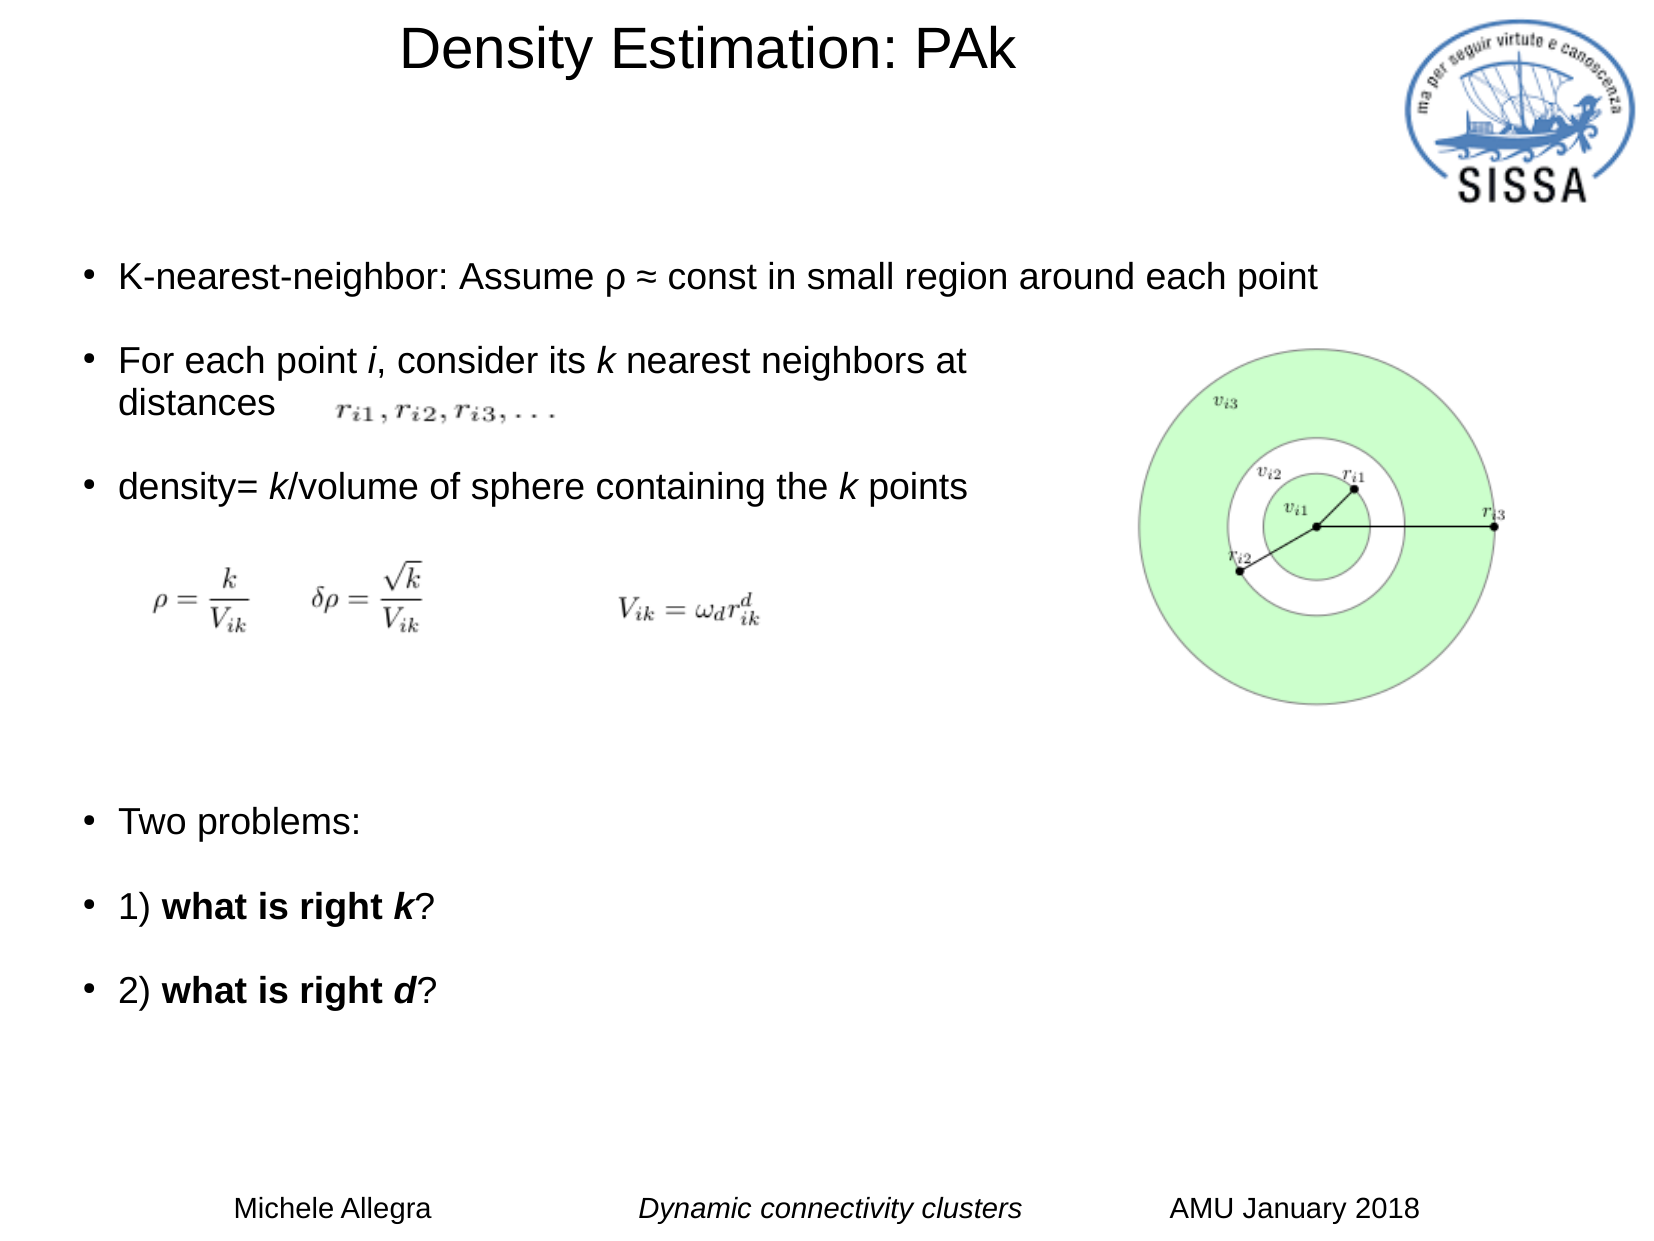

# Density Estimation: PAk
K-nearest-neighbor: Assume ρ ≈ const in small region around each point
For each point i, consider its k nearest neighbors at
distances
density= k/volume of sphere containing the k points
Two problems:
1) what is right k?
2) what is right d?
Michele Allegra Dynamic connectivity clusters AMU January 2018